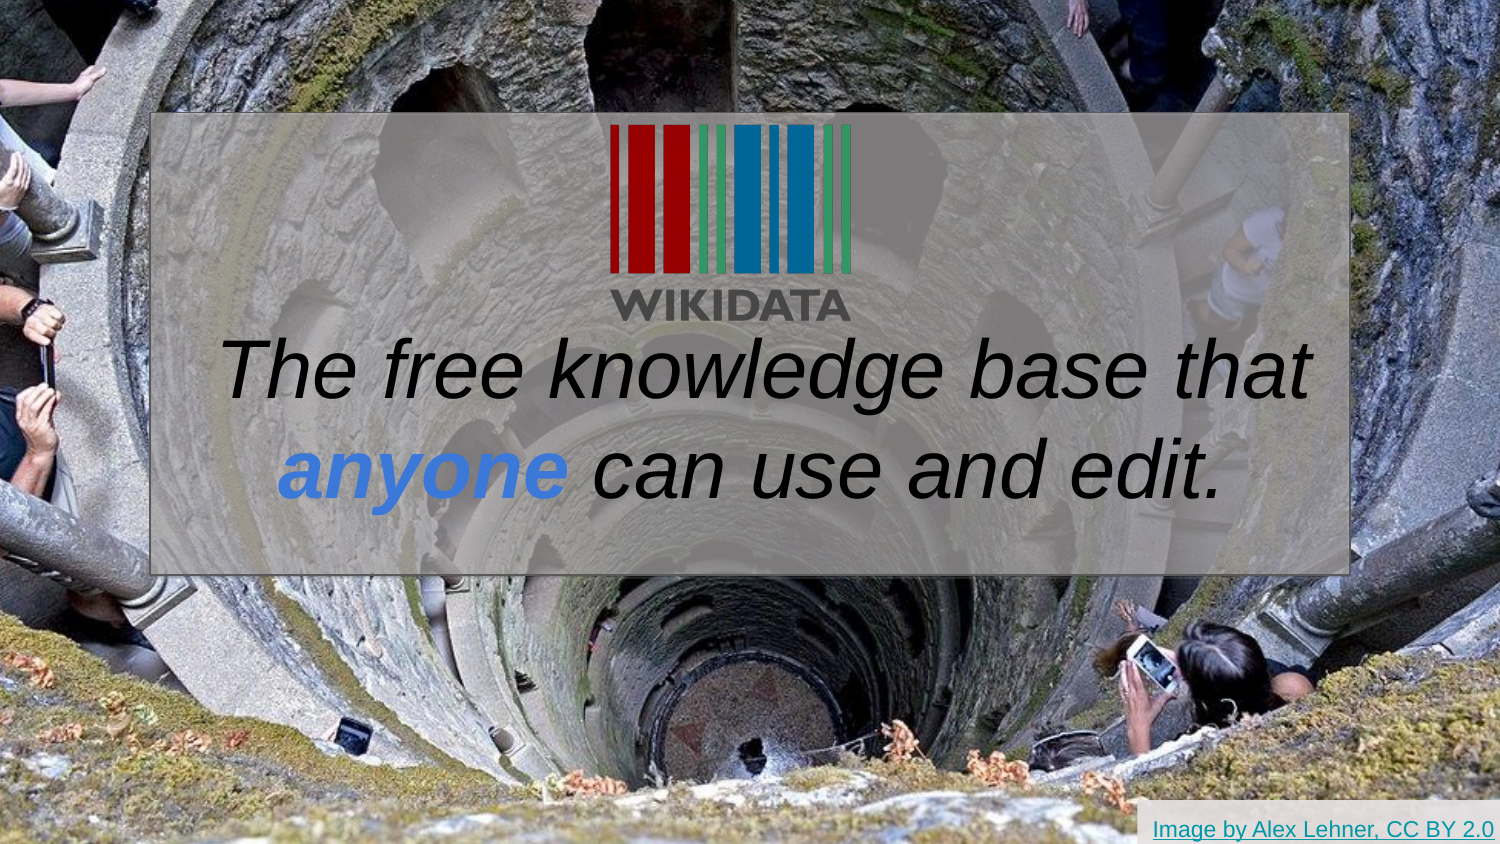

# The free knowledge base that anyone can use and edit.
Image by Alex Lehner, CC BY 2.0